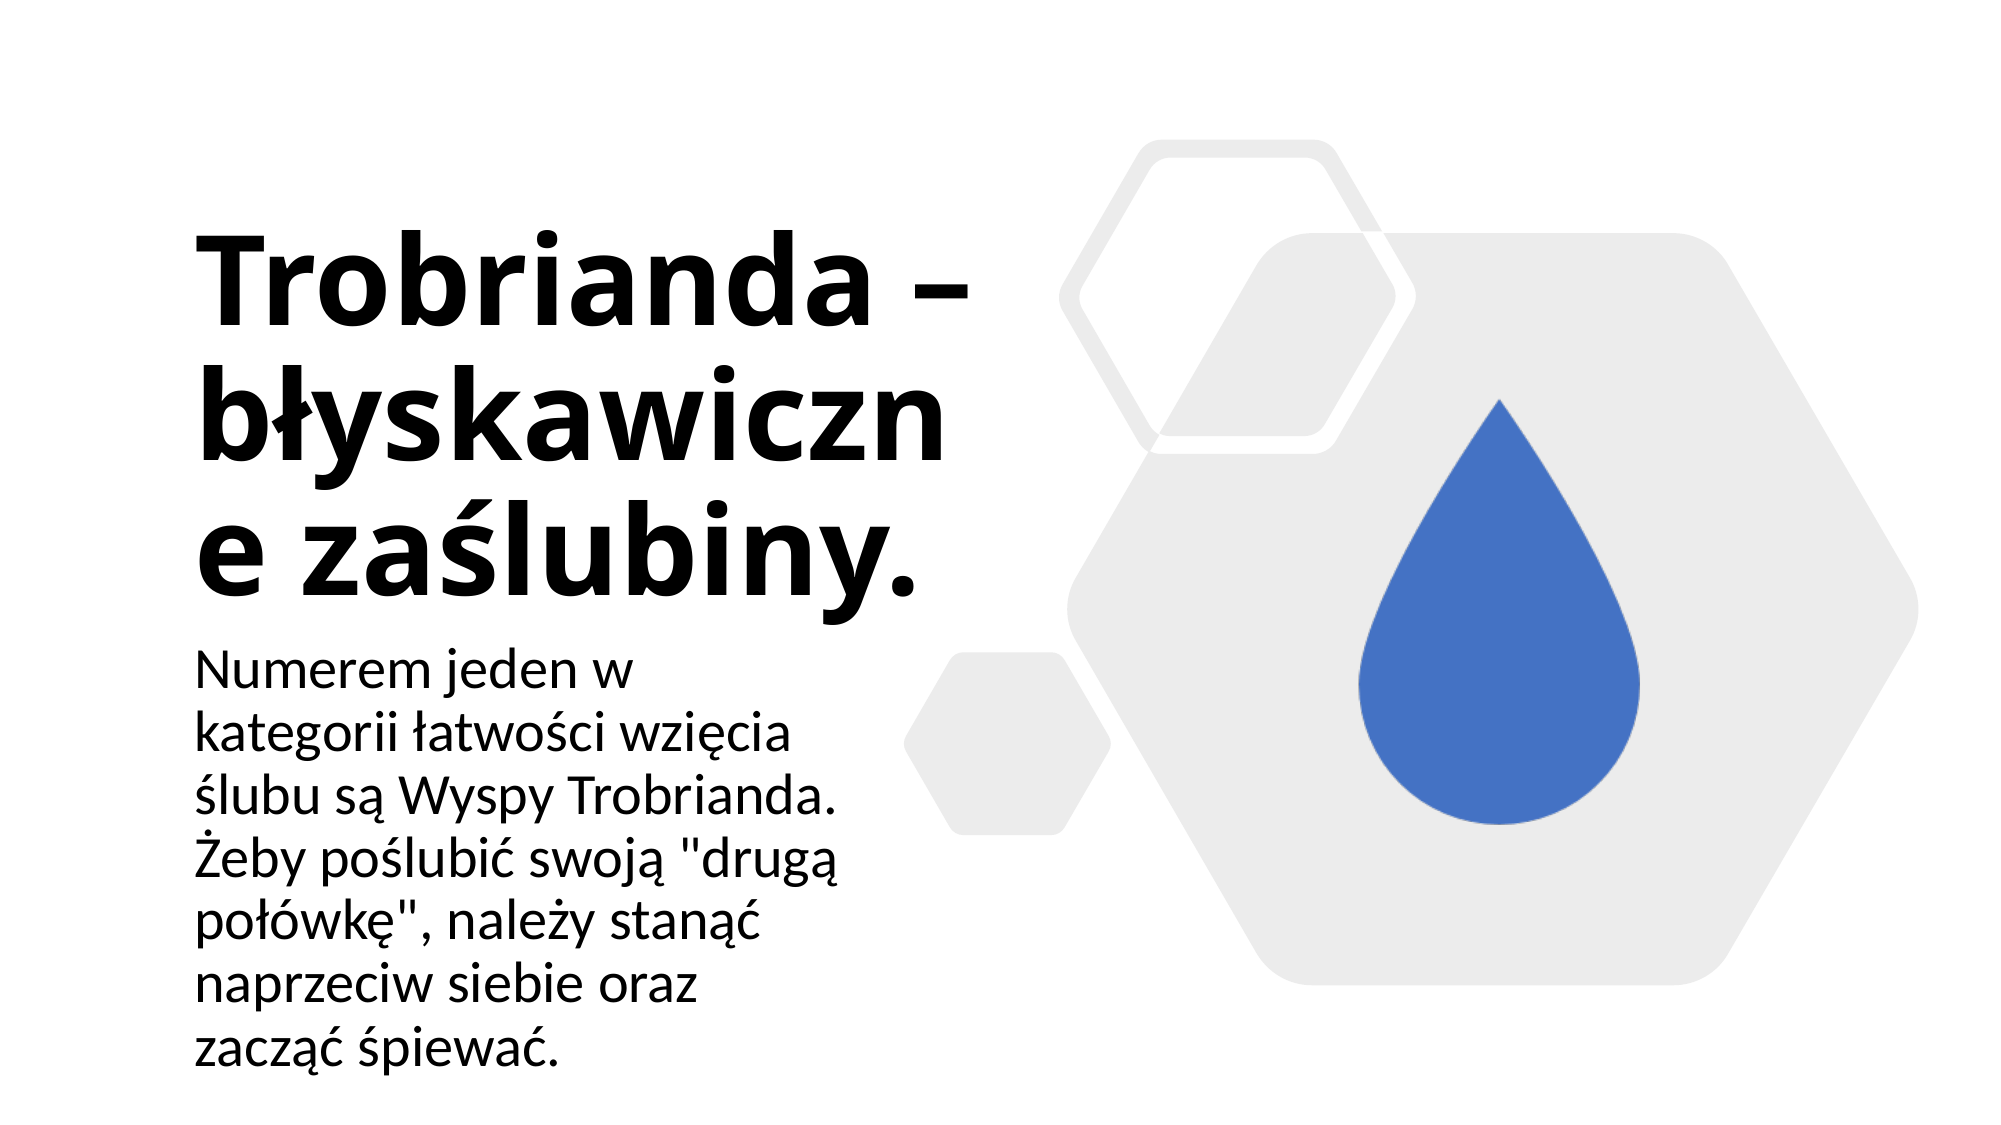

# Trobrianda – błyskawiczne zaślubiny.
Numerem jeden w kategorii łatwości wzięcia ślubu są Wyspy Trobrianda. Żeby poślubić swoją "drugą połówkę", należy stanąć naprzeciw siebie oraz zacząć śpiewać.